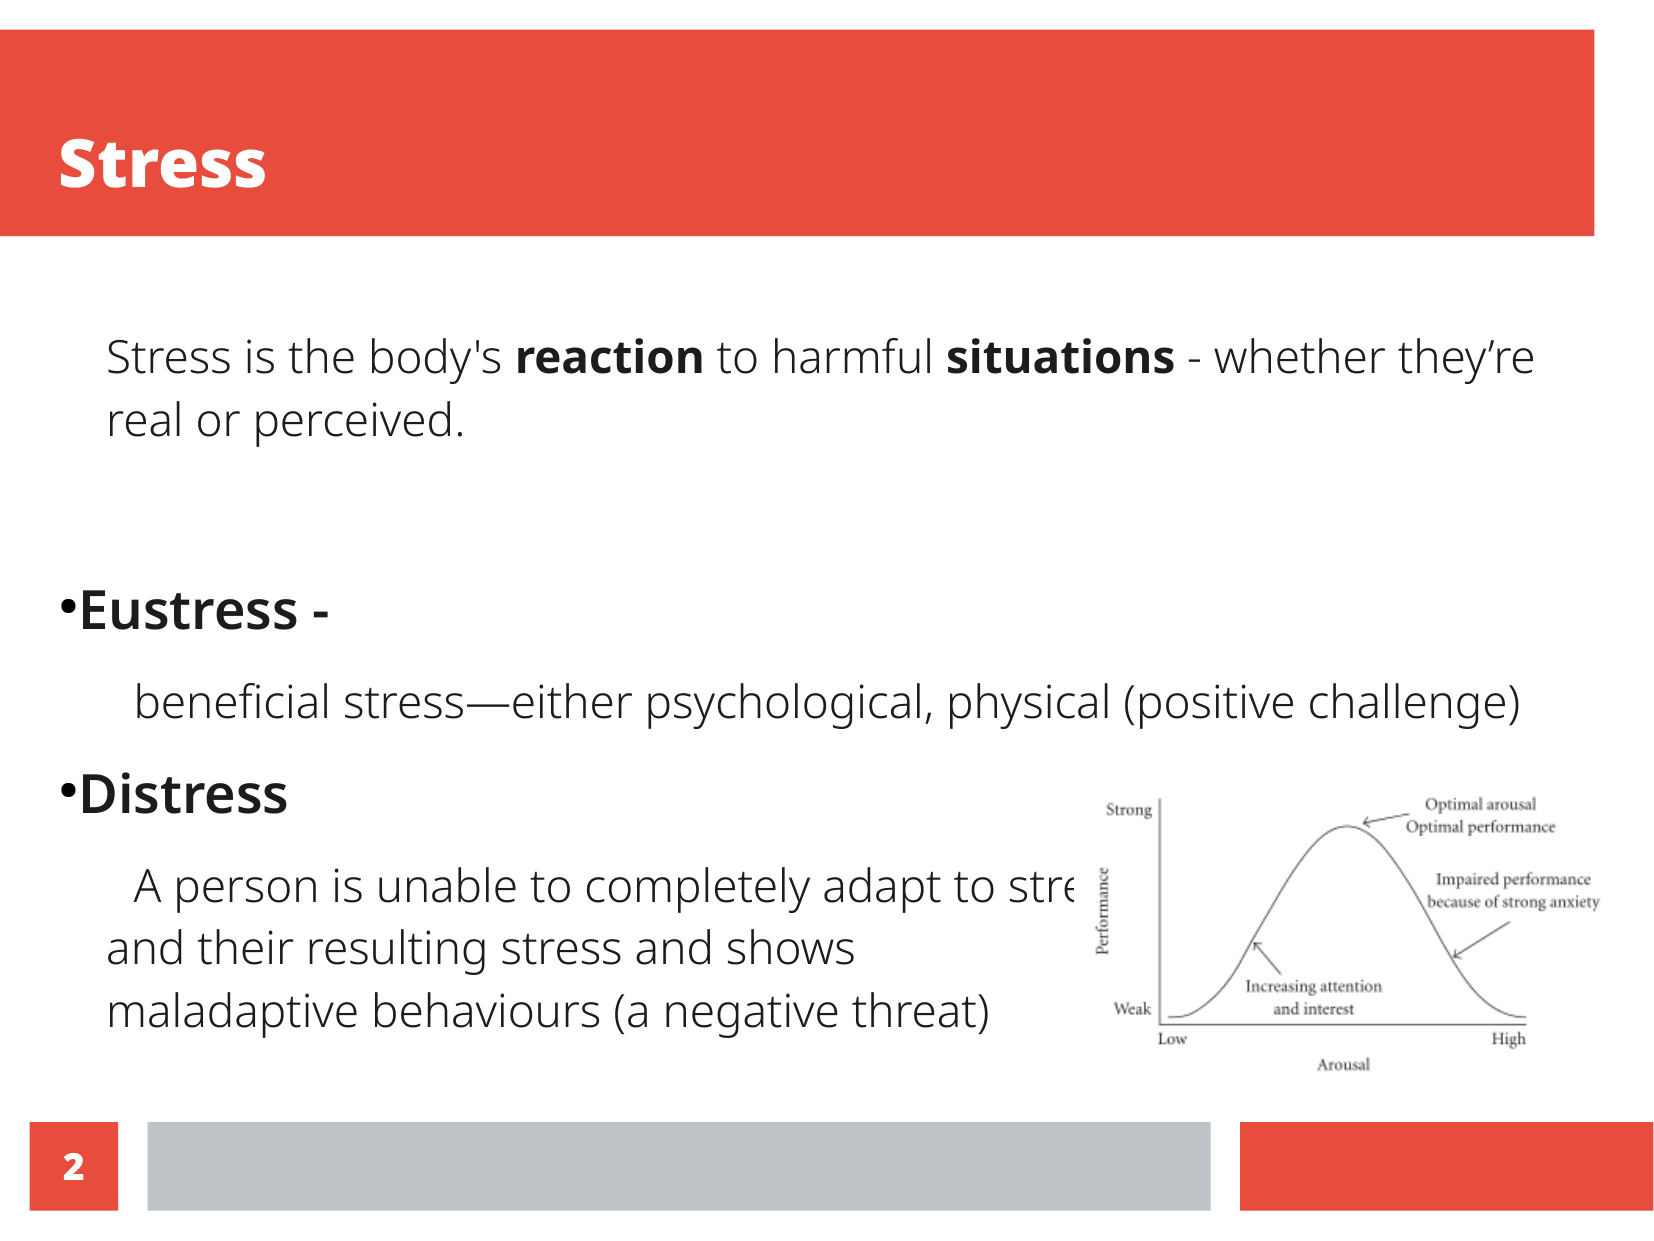

# Stress
Stress is the body's reaction to harmful situations - whether they’re real or perceived.
Eustress -
beneficial stress—either psychological, physical (positive challenge)
Distress
A person is unable to completely adapt to stressors
and their resulting stress and shows
maladaptive behaviours (a negative threat)
2